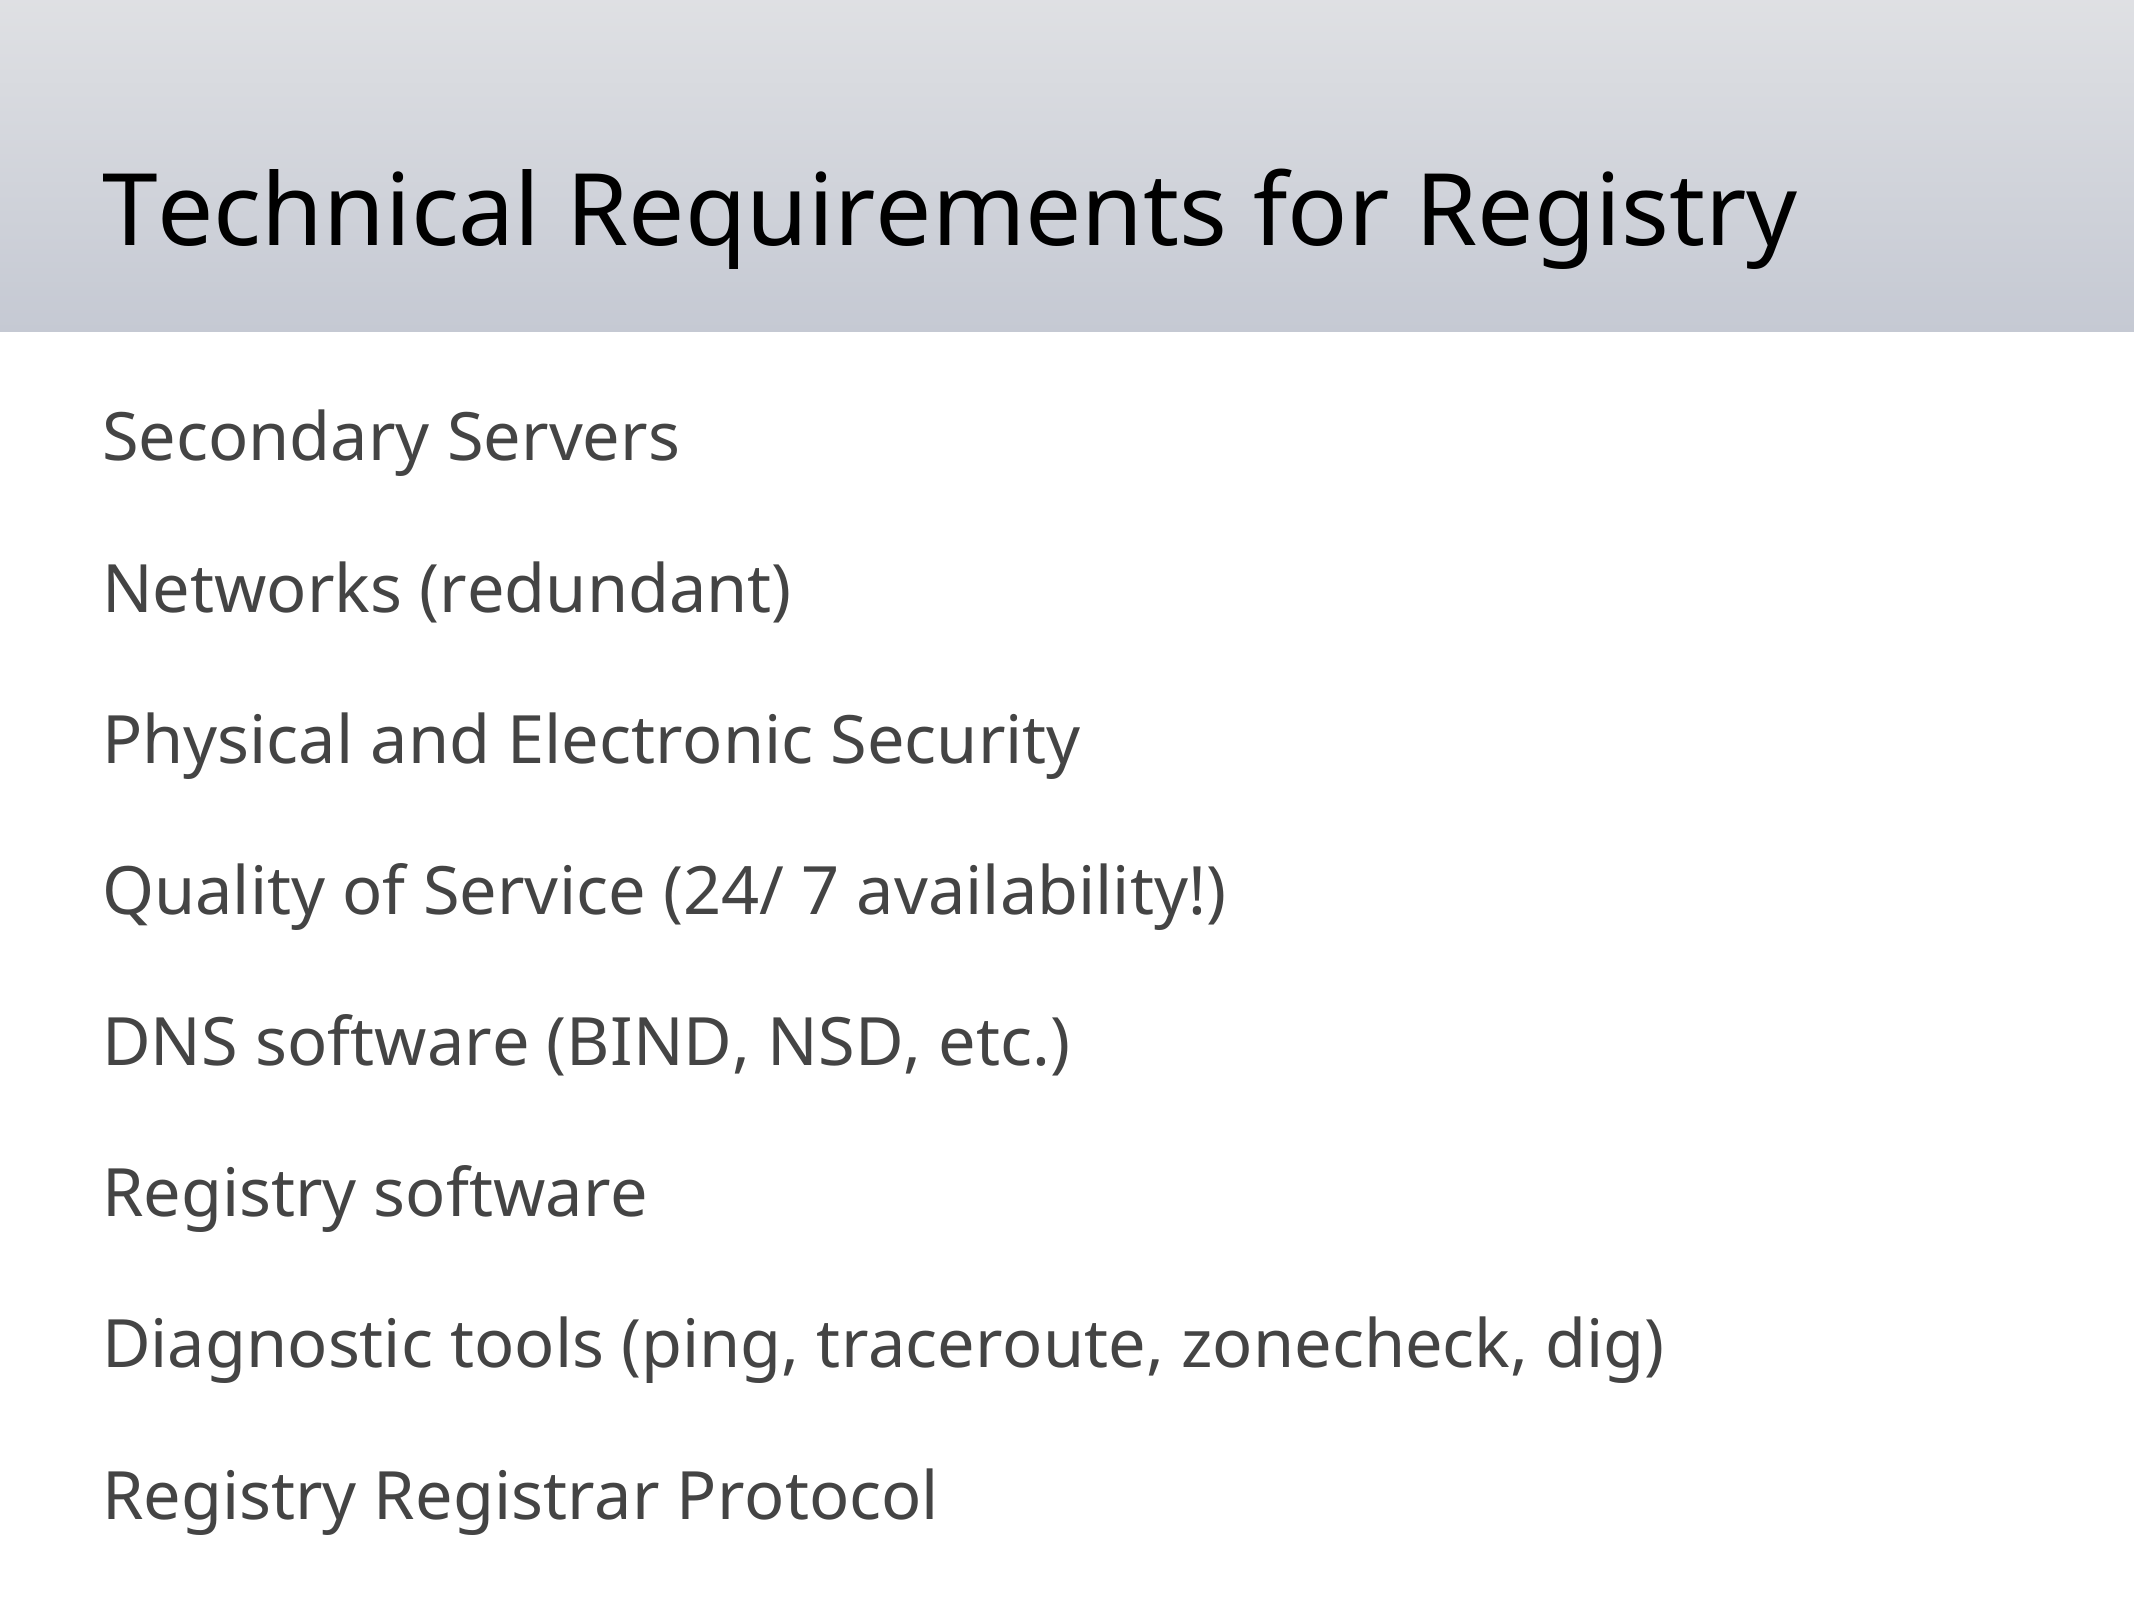

# Technical Requirements for Registry
Secondary Servers
Networks (redundant)
Physical and Electronic Security
Quality of Service (24/ 7 availability!)
DNS software (BIND, NSD, etc.)
Registry software
Diagnostic tools (ping, traceroute, zonecheck, dig)
Registry Registrar Protocol